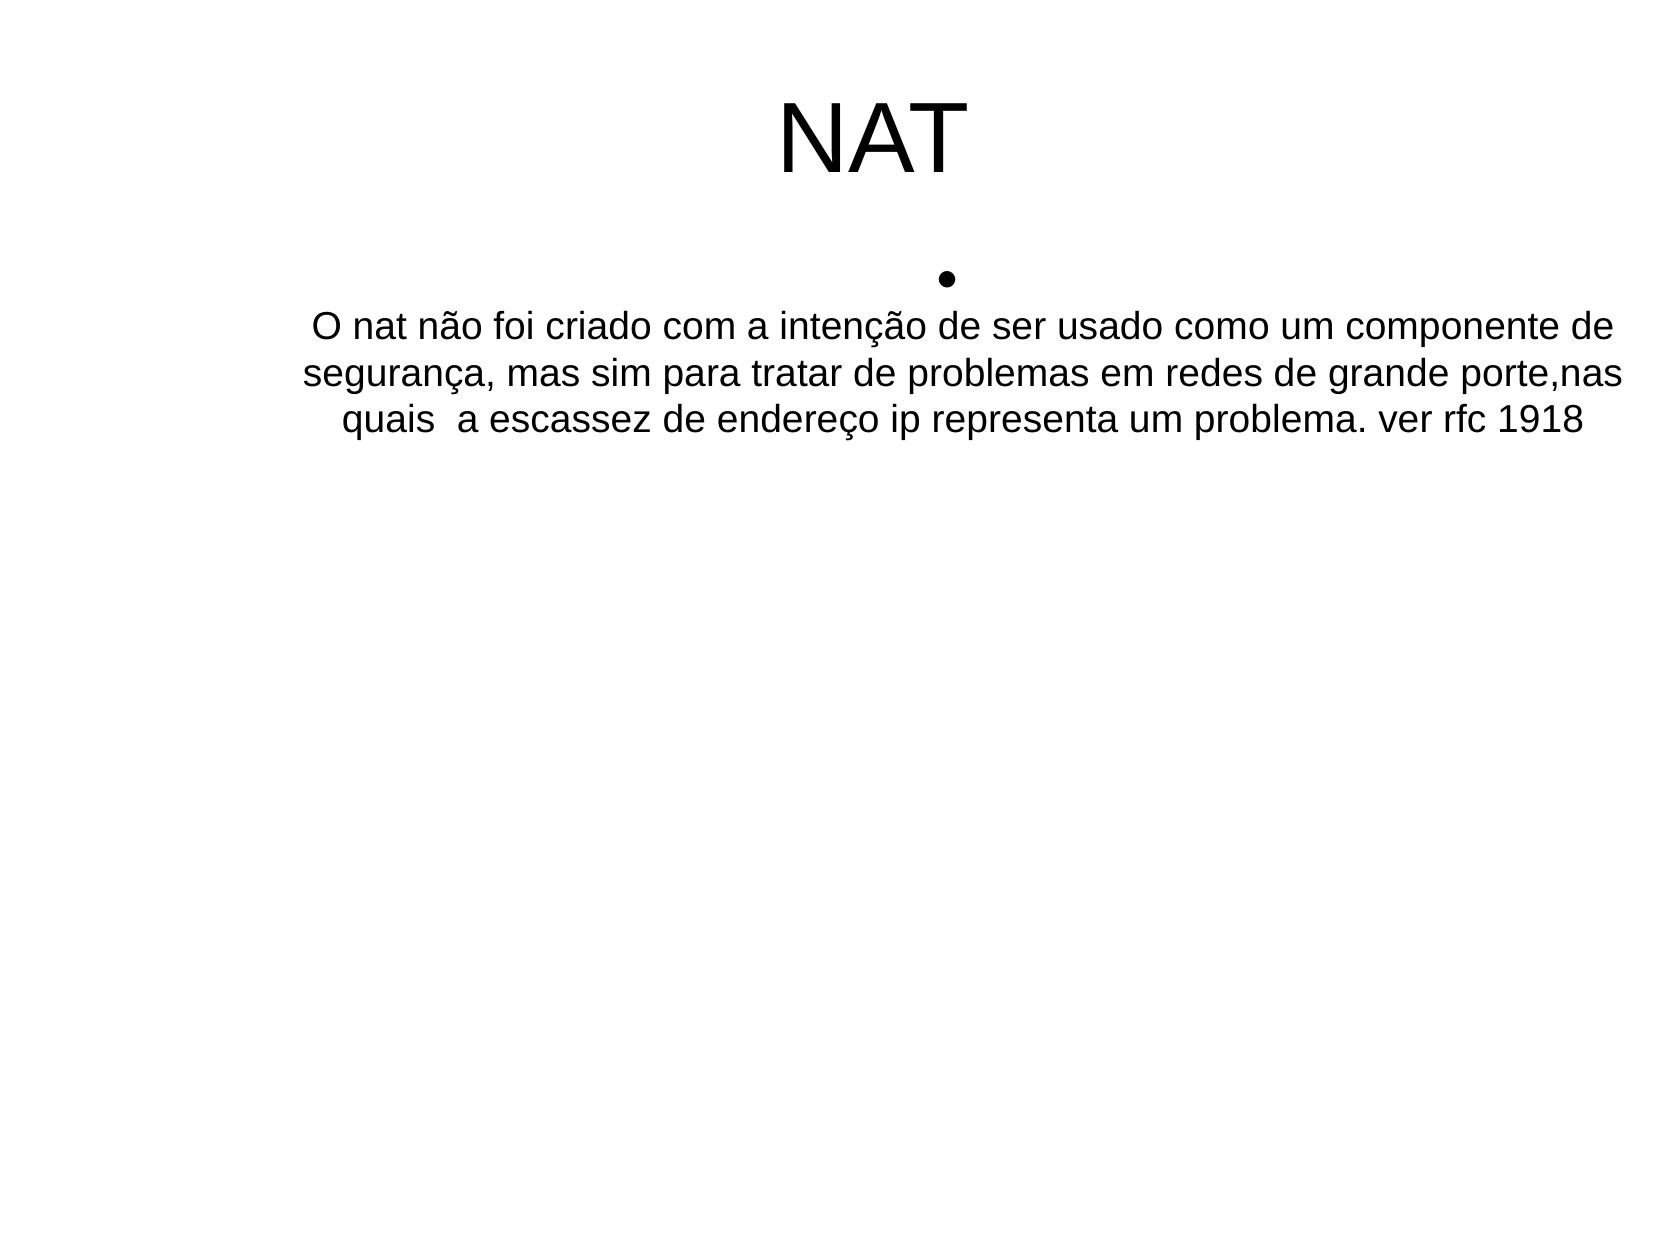

# NAT
O nat não foi criado com a intenção de ser usado como um componente de segurança, mas sim para tratar de problemas em redes de grande porte,nas quais  a escassez de endereço ip representa um problema. ver rfc 1918